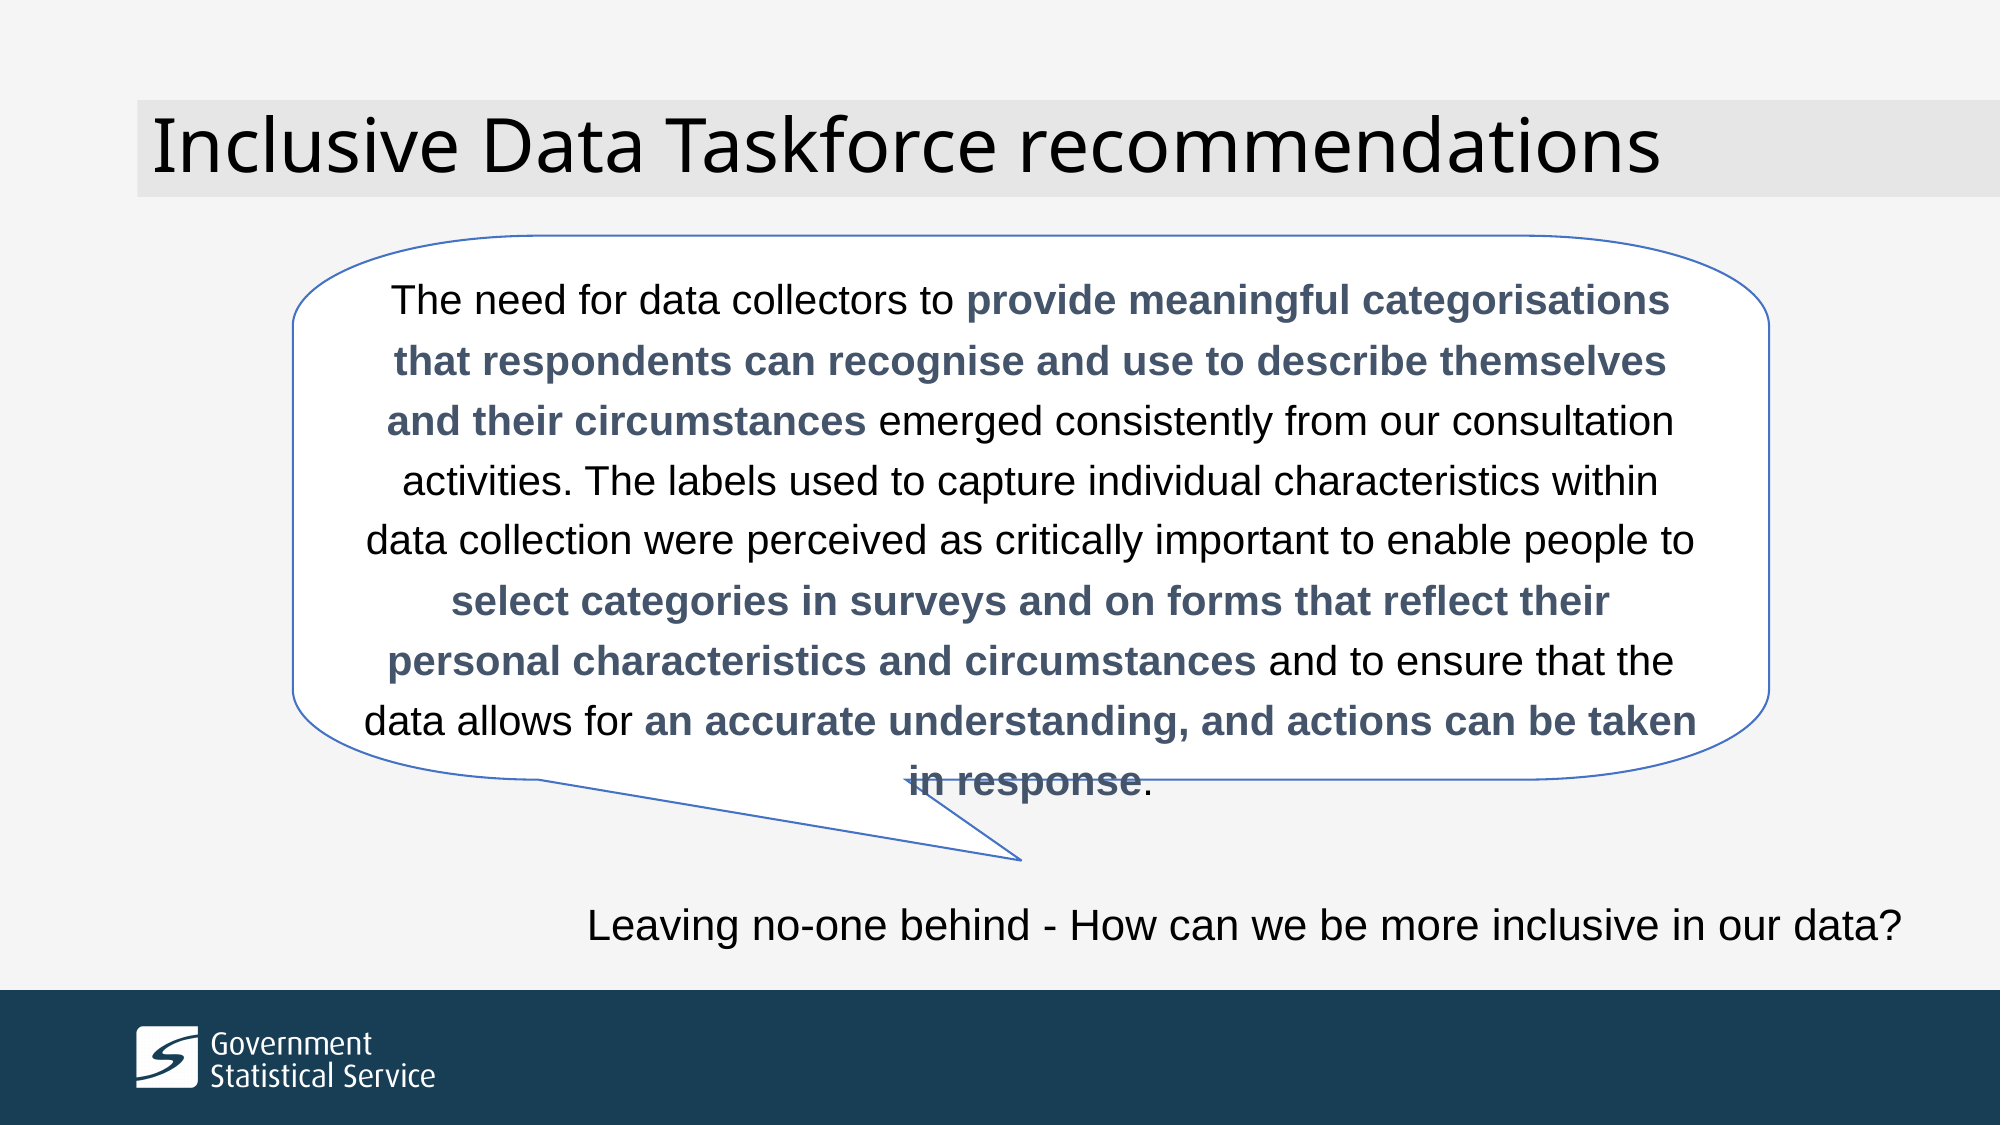

Inclusive Data Taskforce recommendations
The need for data collectors to provide meaningful categorisations that respondents can recognise and use to describe themselves and their circumstances emerged consistently from our consultation activities. The labels used to capture individual characteristics within data collection were perceived as critically important to enable people to select categories in surveys and on forms that reflect their personal characteristics and circumstances and to ensure that the data allows for an accurate understanding, and actions can be taken in response.
Leaving no-one behind - How can we be more inclusive in our data?